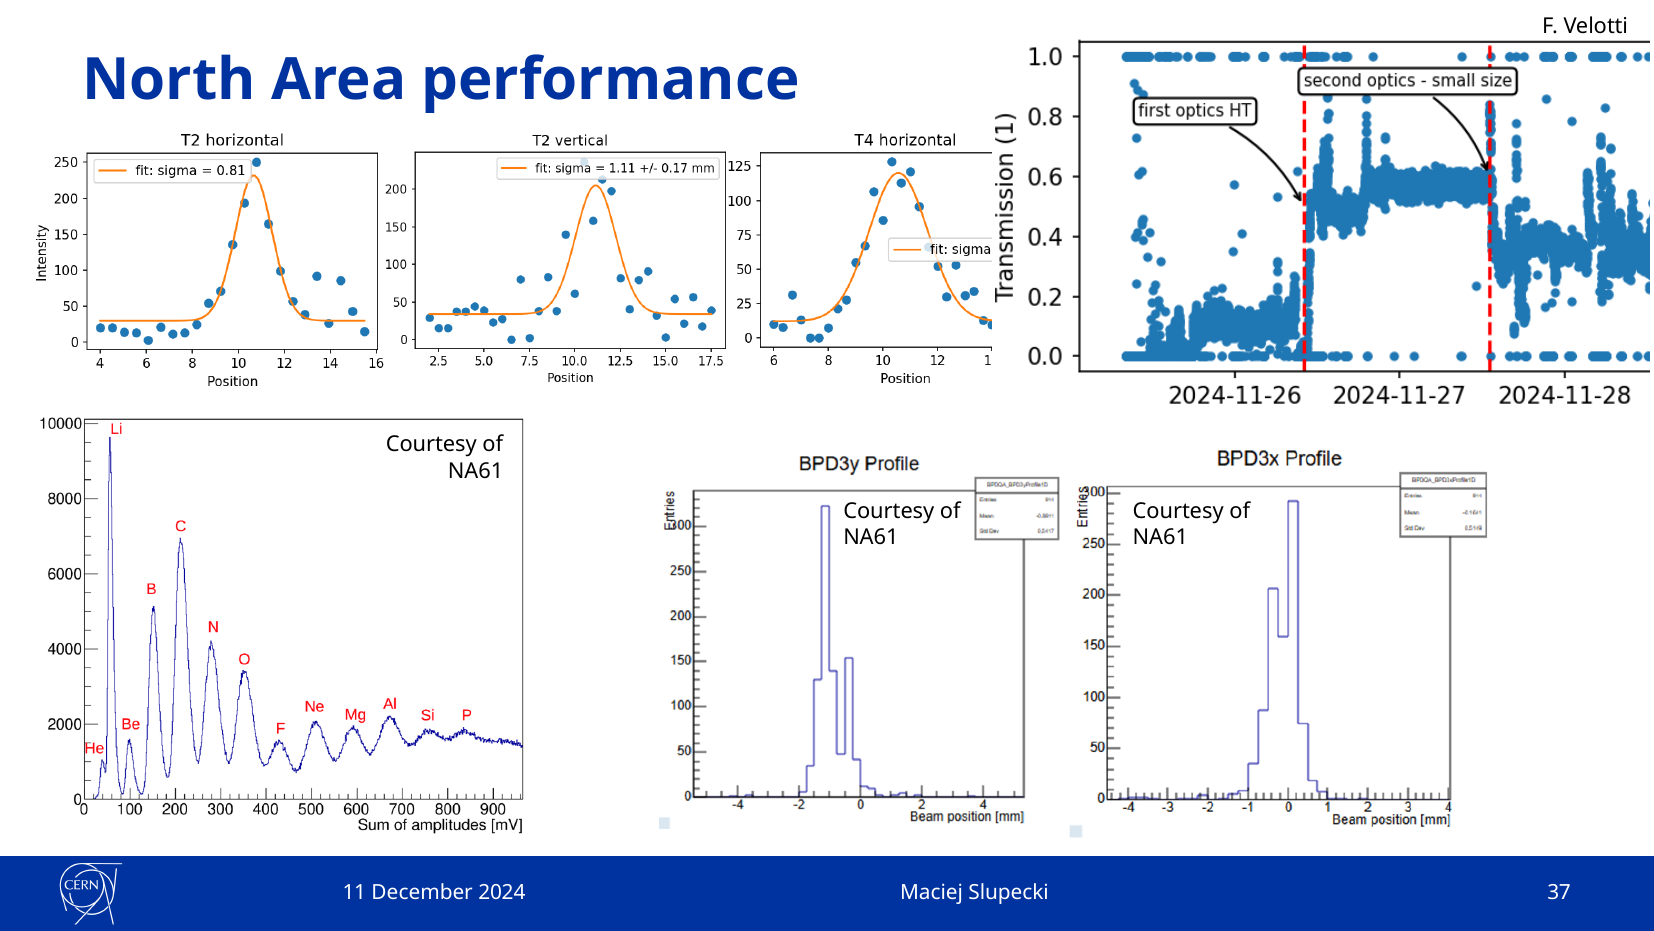

F. Velotti
# North Area performance
Courtesy of NA61
Courtesy of NA61
Courtesy of NA61
Presenter | Presentation Title
37